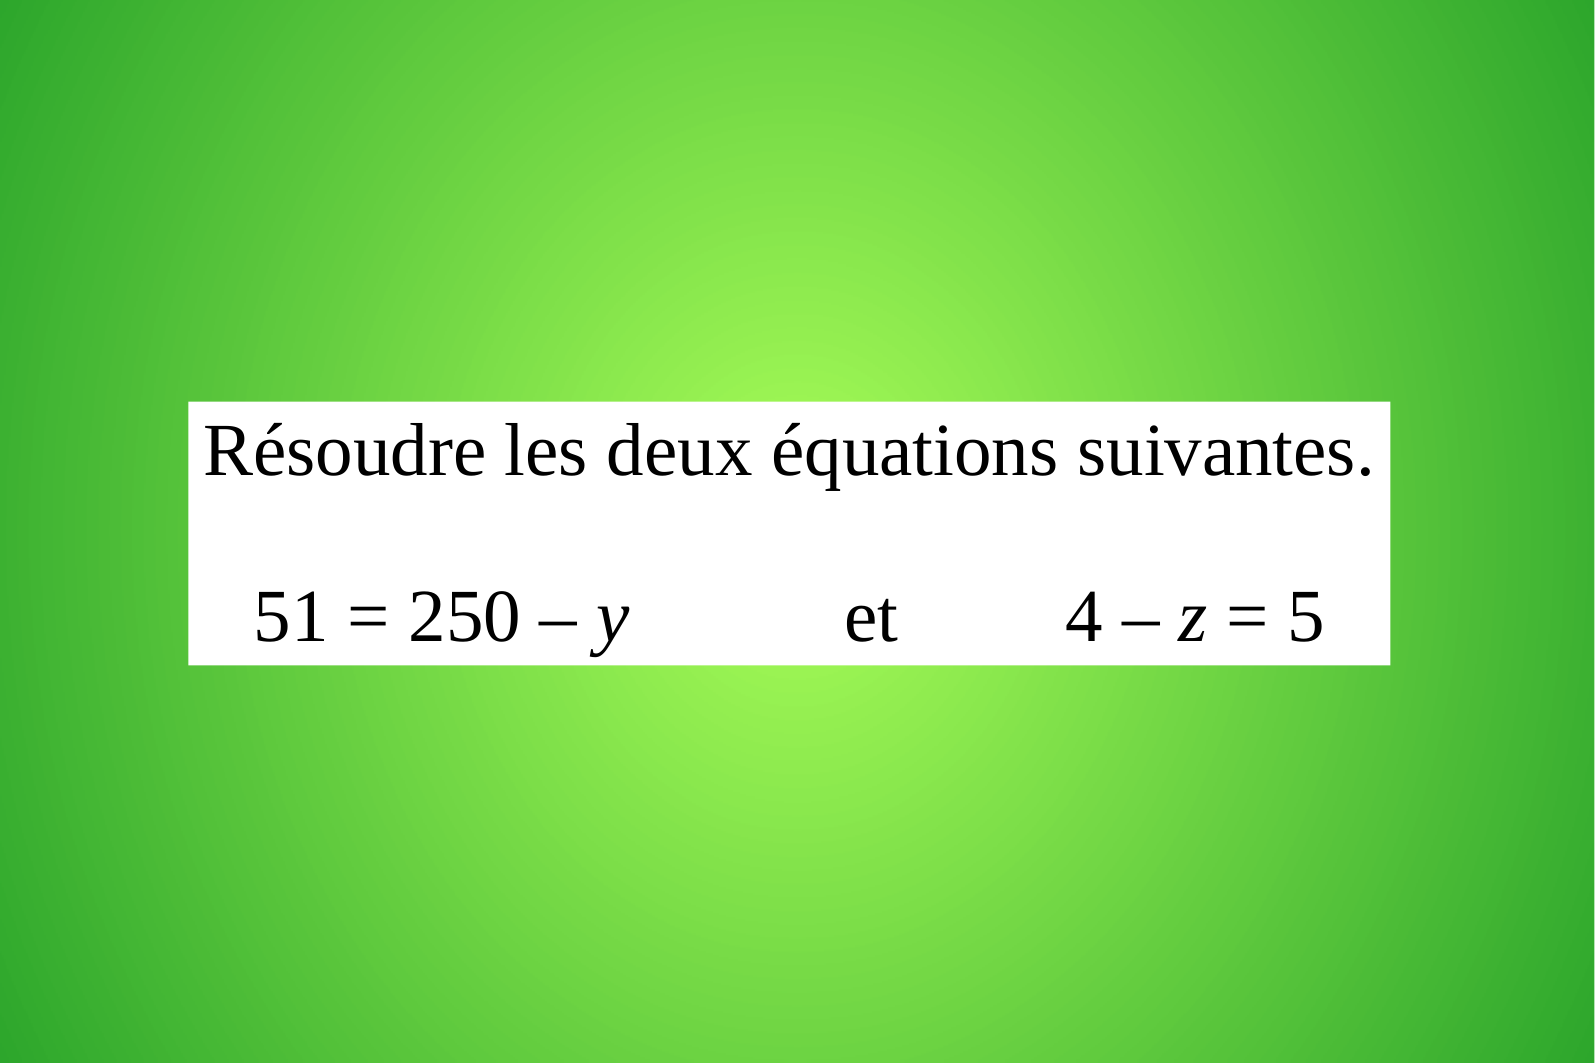

Résoudre les deux équations suivantes.
51 = 250 – y			et			4 – z = 5